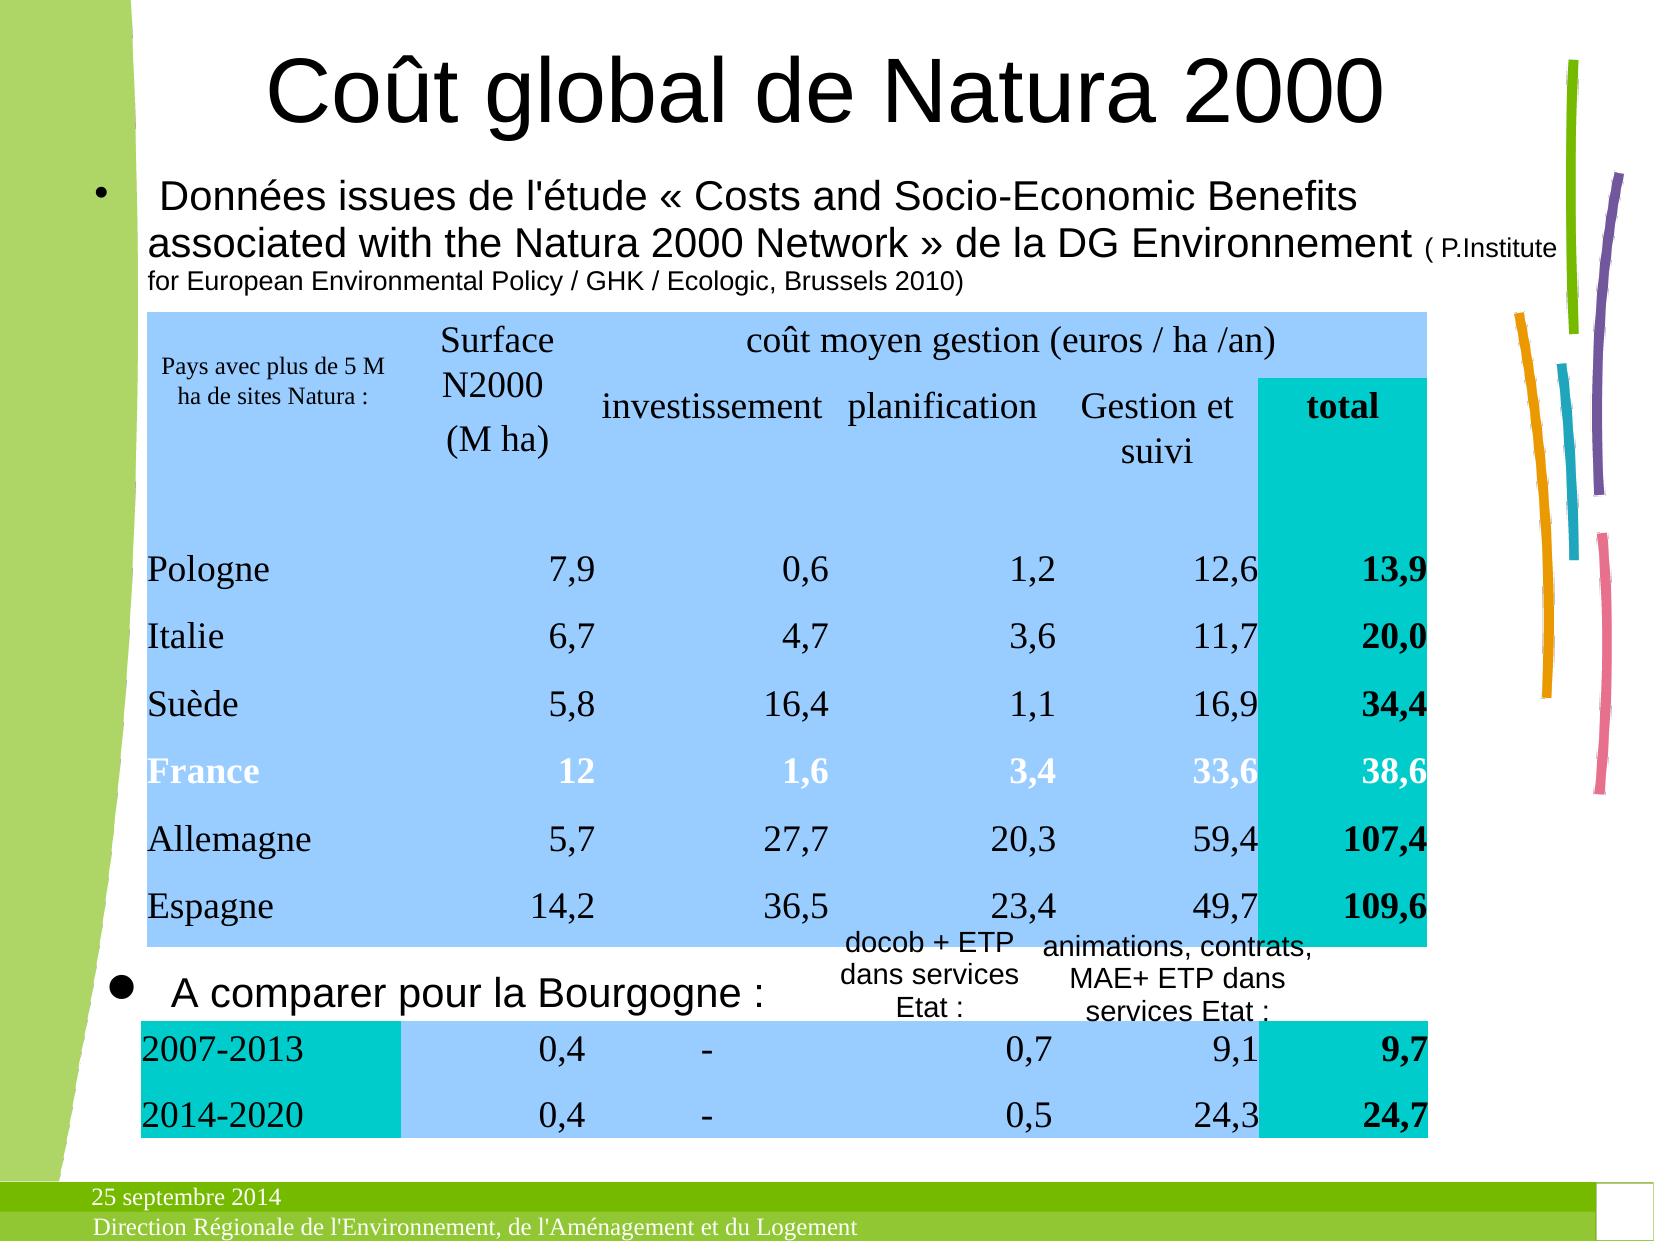

# Coût global de Natura 2000
 Données issues de l'étude « Costs and Socio-Economic Benefits associated with the Natura 2000 Network » de la DG Environnement ( P.Institute for European Environmental Policy / GHK / Ecologic, Brussels 2010)
| Pays avec plus de 5 M ha de sites Natura : | Surface N2000 (M ha) | coût moyen gestion (euros / ha /an) | | | |
| --- | --- | --- | --- | --- | --- |
| | | investissement | planification | Gestion et suivi | total |
| Pologne | 7,9 | 0,6 | 1,2 | 12,6 | 13,9 |
| Italie | 6,7 | 4,7 | 3,6 | 11,7 | 20,0 |
| Suède | 5,8 | 16,4 | 1,1 | 16,9 | 34,4 |
| France | 12 | 1,6 | 3,4 | 33,6 | 38,6 |
| Allemagne | 5,7 | 27,7 | 20,3 | 59,4 | 107,4 |
| Espagne | 14,2 | 36,5 | 23,4 | 49,7 | 109,6 |
animations, contrats, MAE+ ETP dans services Etat :
docob + ETP dans services Etat :
 A comparer pour la Bourgogne :
| 2007-2013 | 0,4 | - | 0,7 | 9,1 | 9,7 |
| --- | --- | --- | --- | --- | --- |
| 2014-2020 | 0,4 | - | 0,5 | 24,3 | 24,7 |